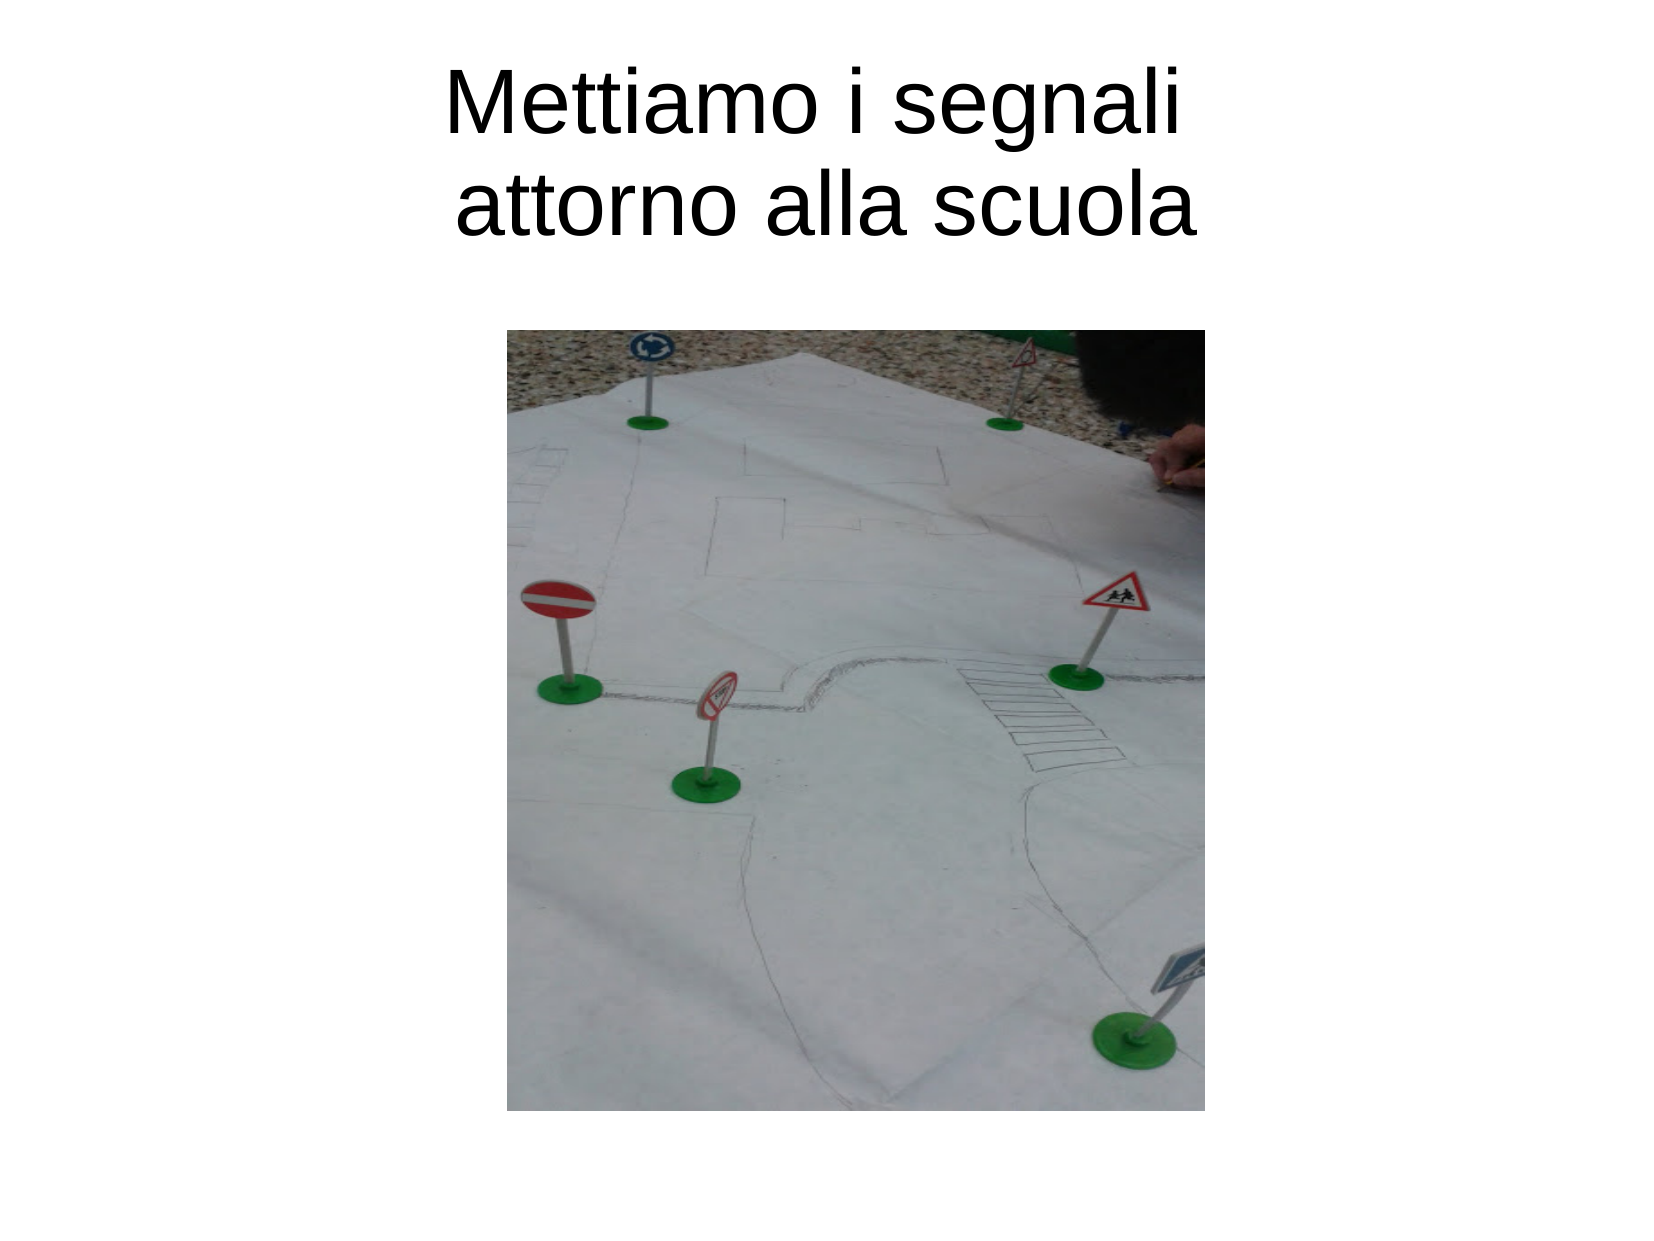

# Mettiamo i segnali attorno alla scuola